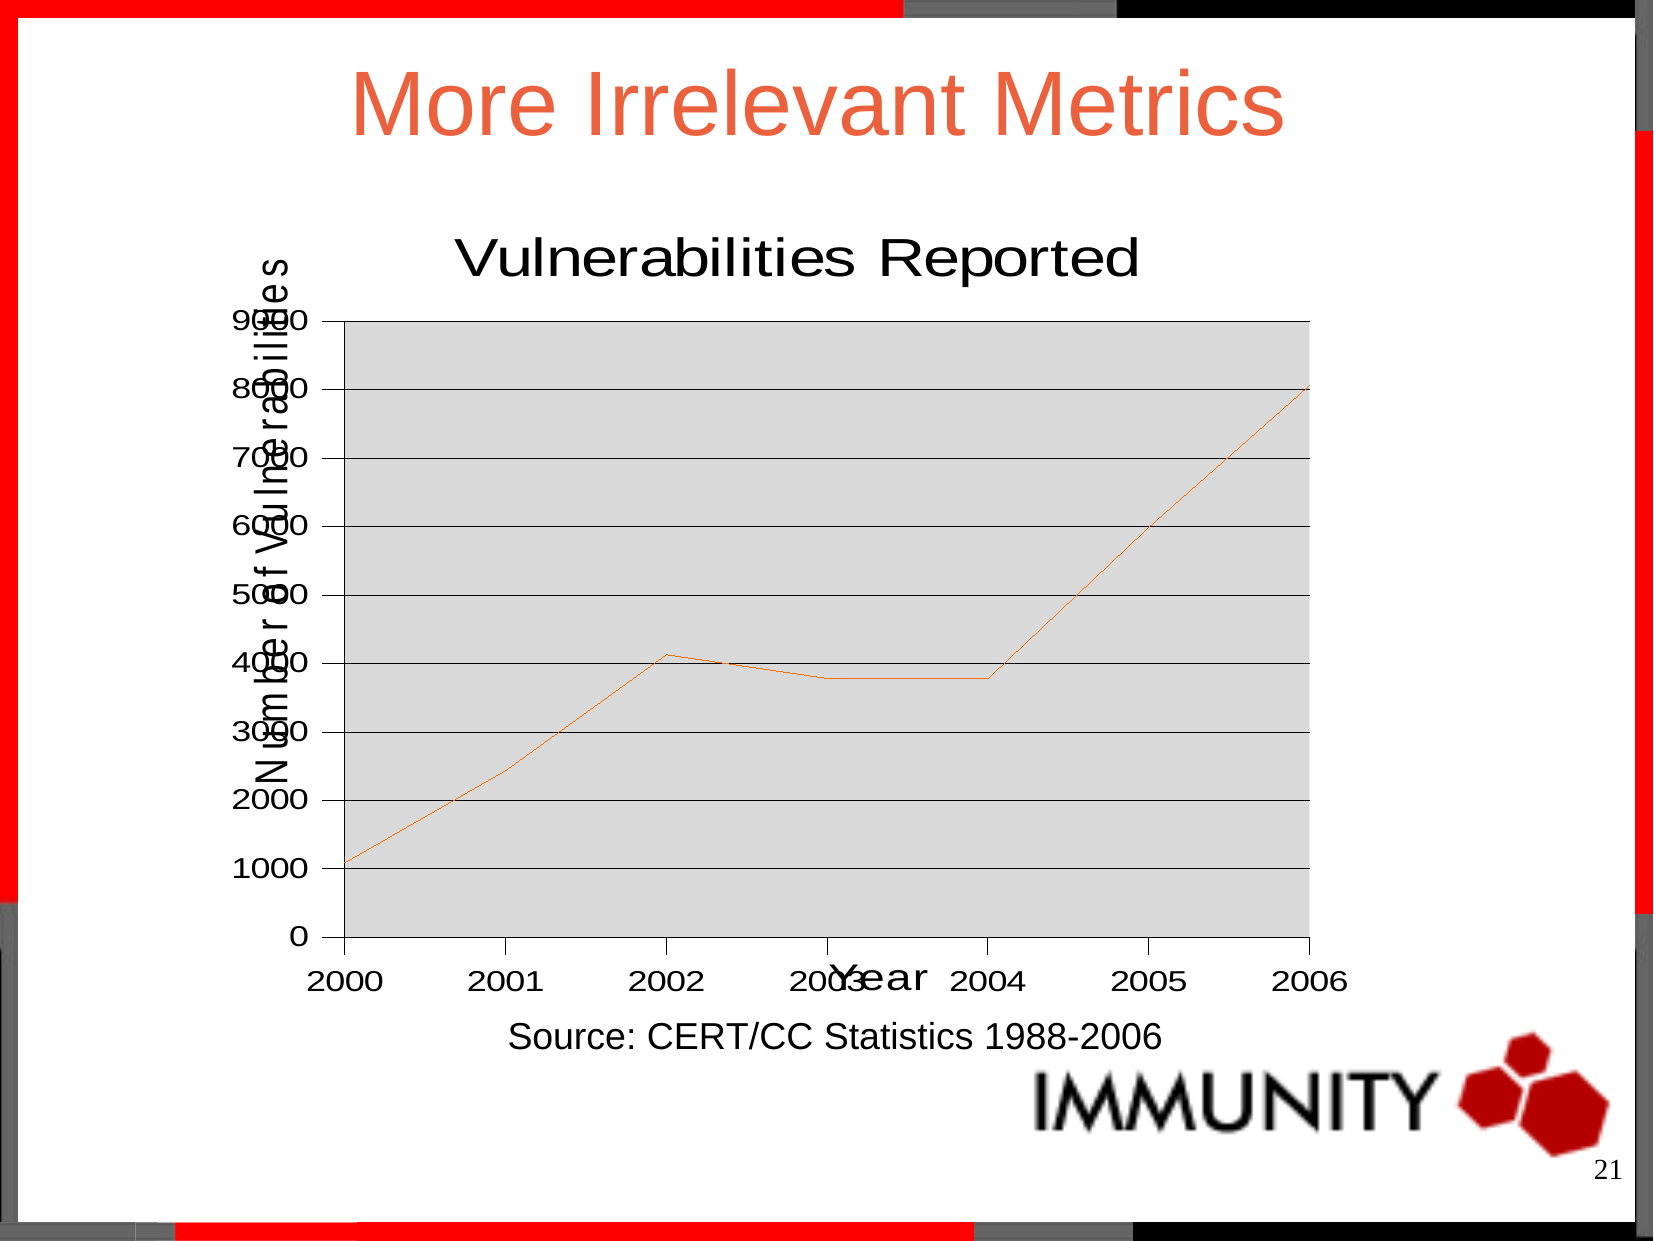

# More Irrelevant Metrics
### Chart: Vulnerabilities Reported
| Category | Column C |
|---|---|
| 2000 | 1090.0 |
| 2001 | 2437.0 |
| 2002 | 4129.0 |
| 2003 | 3784.0 |
| 2004 | 3780.0 |
| 2005 | 5990.0 |
| 2006 | 8064.0 |Source: CERT/CC Statistics 1988-2006